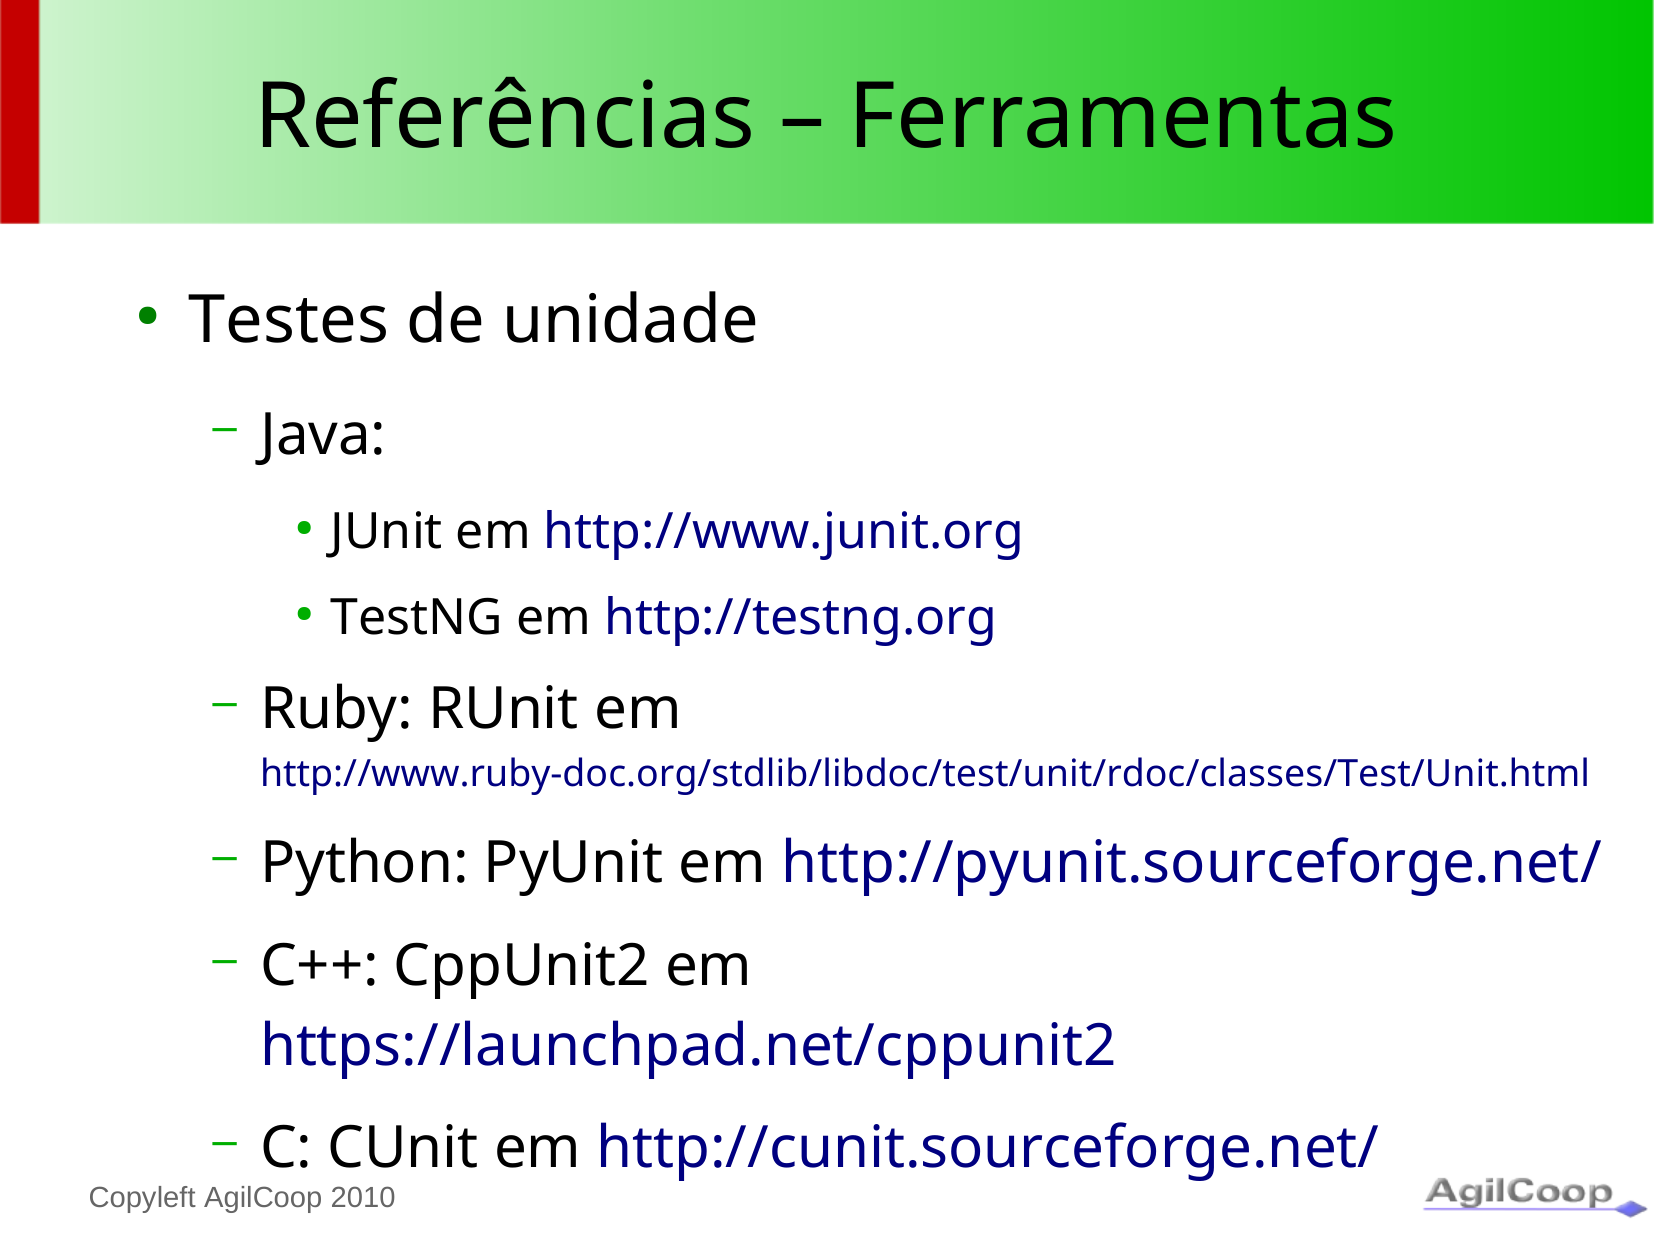

# Referências – Ferramentas
Testes de unidade
Java:
JUnit em http://www.junit.org
TestNG em http://testng.org
Ruby: RUnit em http://www.ruby-doc.org/stdlib/libdoc/test/unit/rdoc/classes/Test/Unit.html
Python: PyUnit em http://pyunit.sourceforge.net/
C++: CppUnit2 em https://launchpad.net/cppunit2
C: CUnit em http://cunit.sourceforge.net/
Copyleft AgilCoop 2010